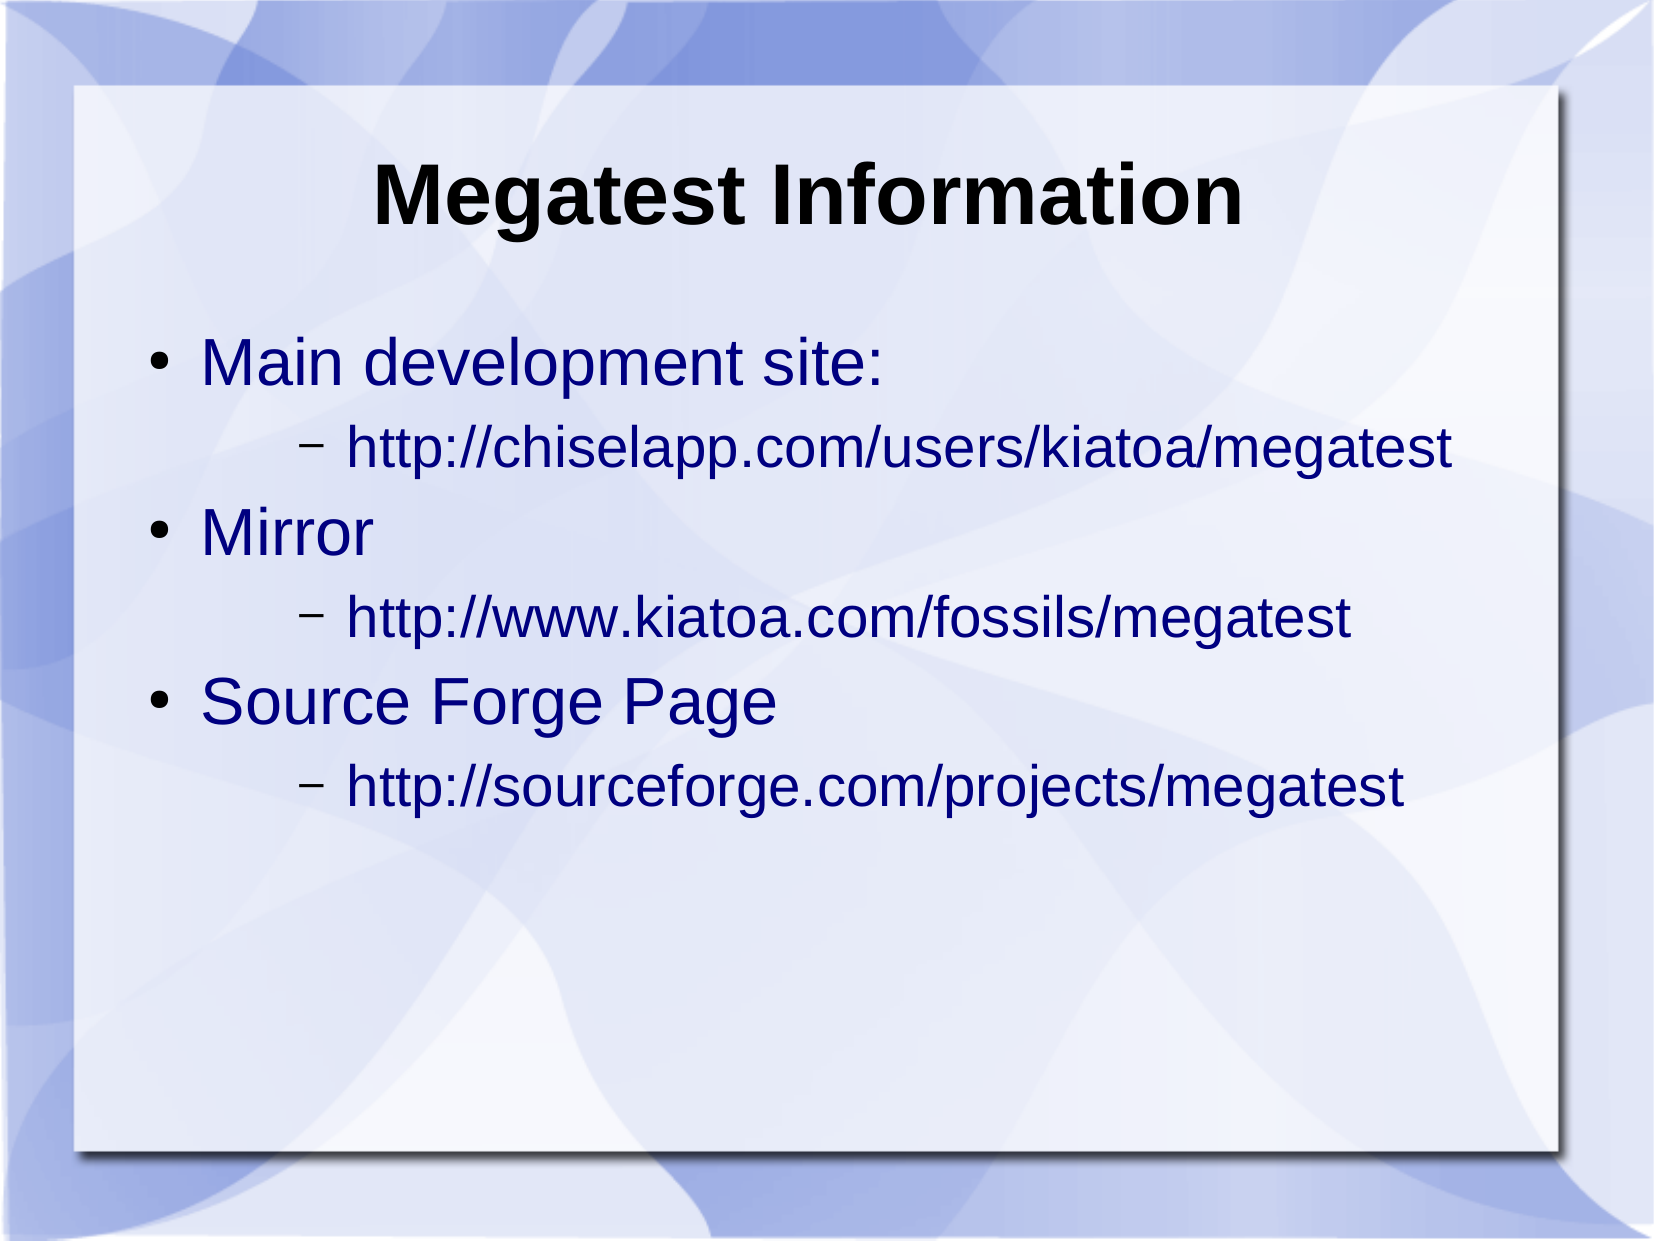

# Megatest Information
Main development site:
http://chiselapp.com/users/kiatoa/megatest
Mirror
http://www.kiatoa.com/fossils/megatest
Source Forge Page
http://sourceforge.com/projects/megatest